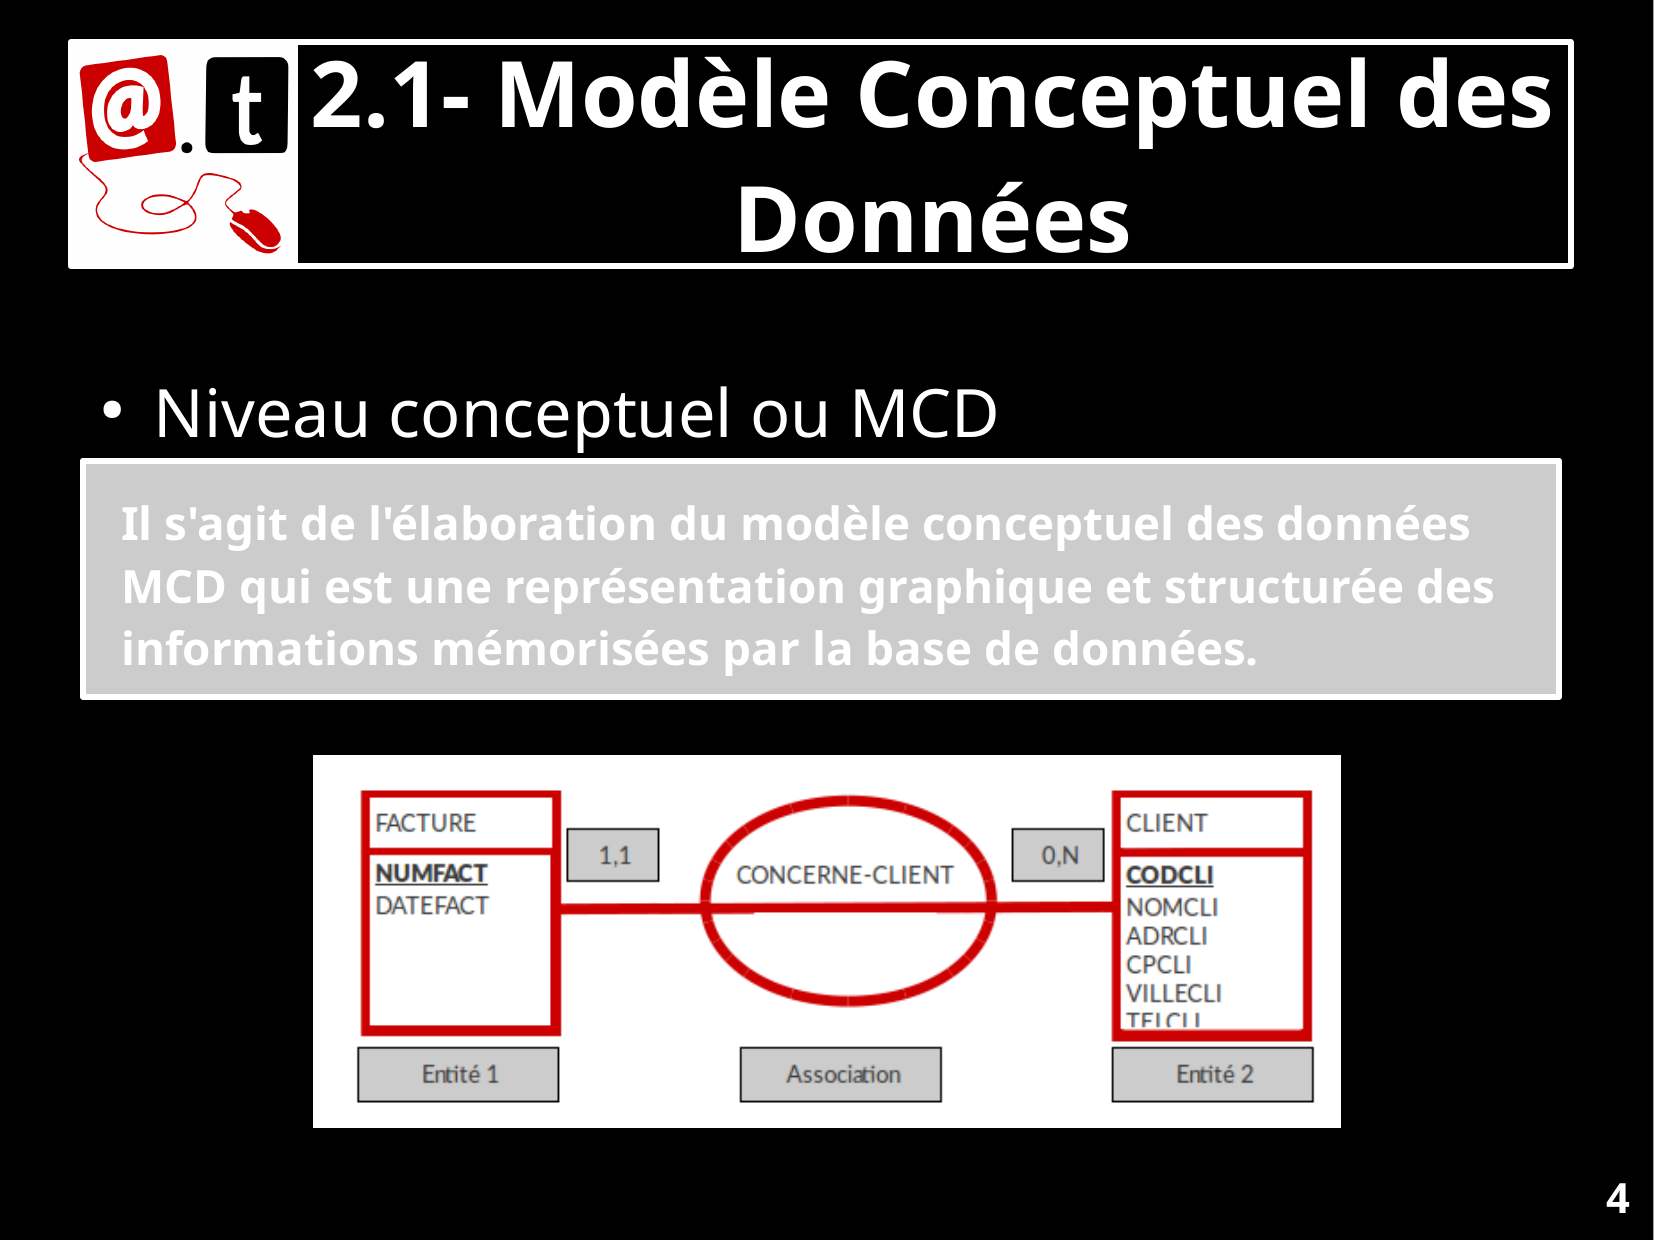

# 2.1- Modèle Conceptuel des Données
Niveau conceptuel ou MCD
Il s'agit de l'élaboration du modèle conceptuel des données MCD qui est une représentation graphique et structurée des informations mémorisées par la base de données.
4